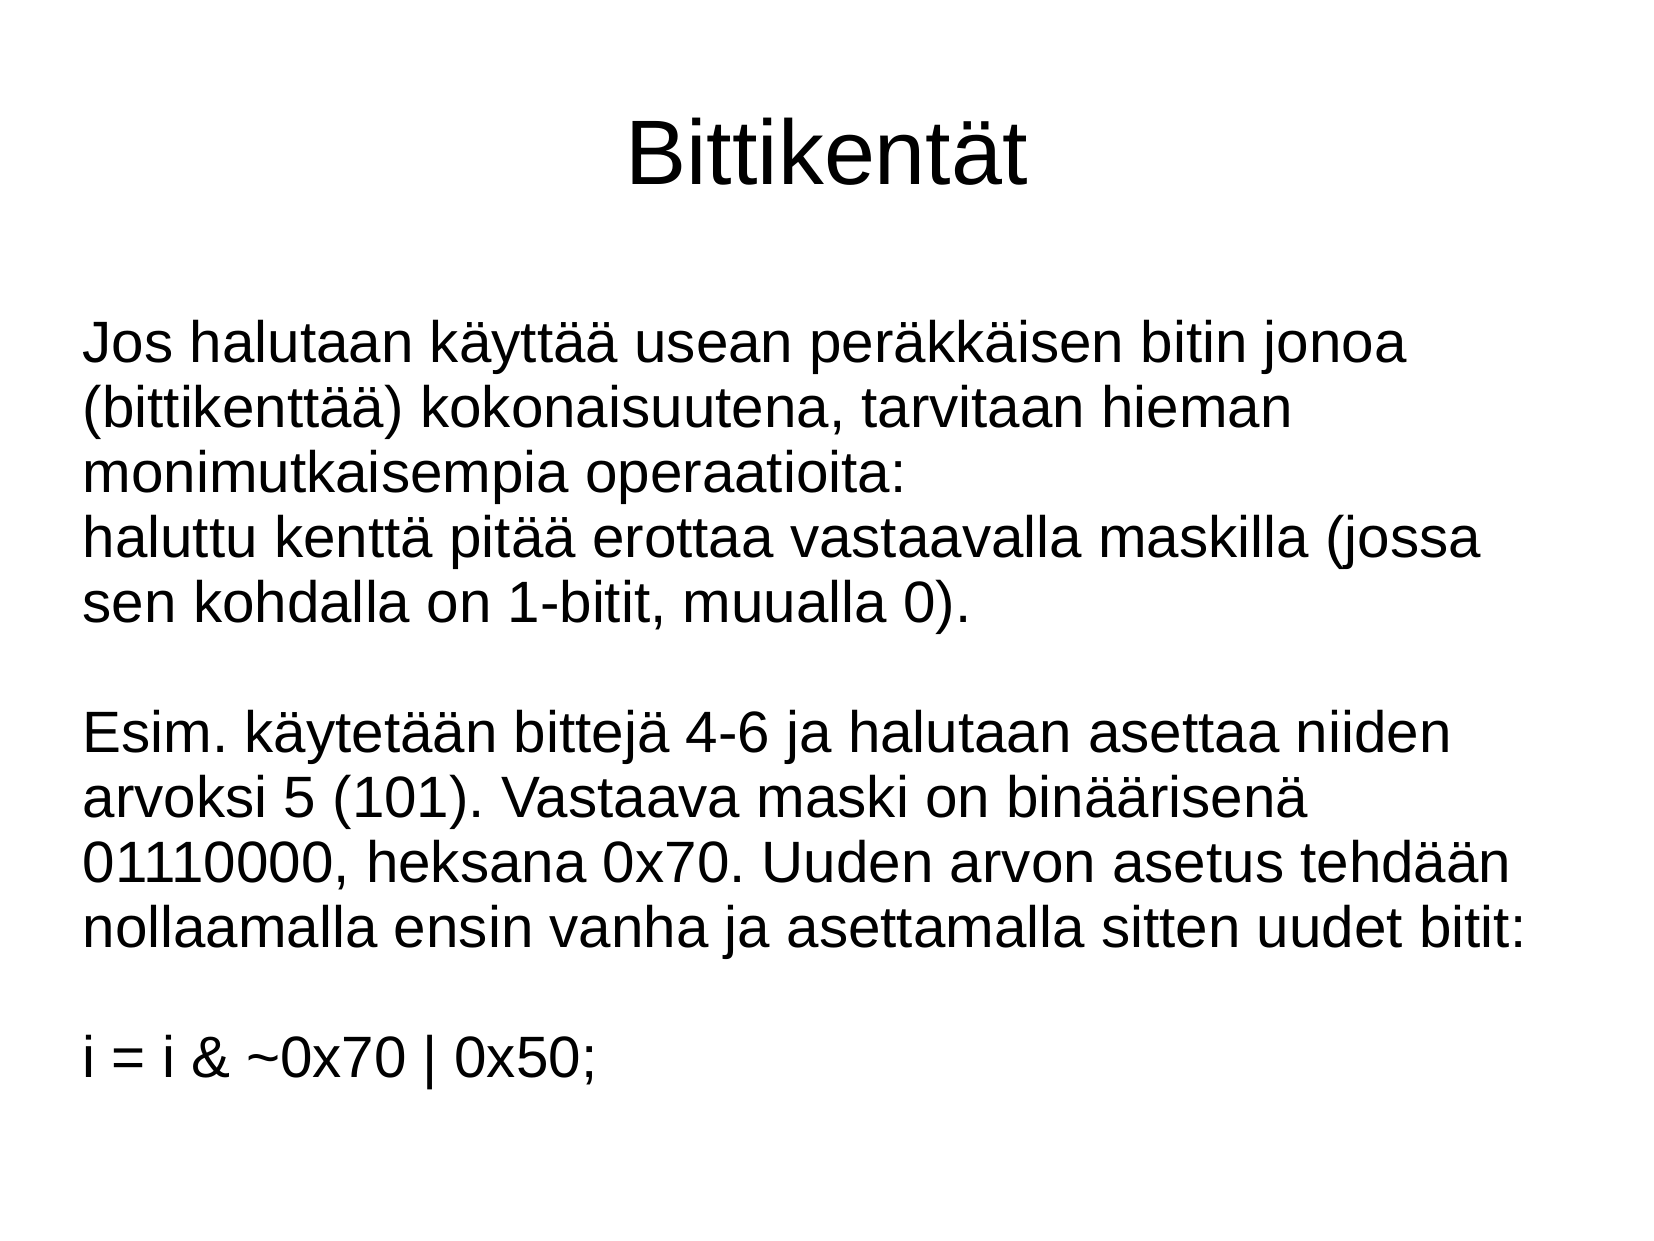

# Bittikentät
Jos halutaan käyttää usean peräkkäisen bitin jonoa (bittikenttää) kokonaisuutena, tarvitaan hieman monimutkaisempia operaatioita:
haluttu kenttä pitää erottaa vastaavalla maskilla (jossa sen kohdalla on 1-bitit, muualla 0).
Esim. käytetään bittejä 4-6 ja halutaan asettaa niiden arvoksi 5 (101). Vastaava maski on binäärisenä 01110000, heksana 0x70. Uuden arvon asetus tehdään nollaamalla ensin vanha ja asettamalla sitten uudet bitit:
i = i & ~0x70 | 0x50;